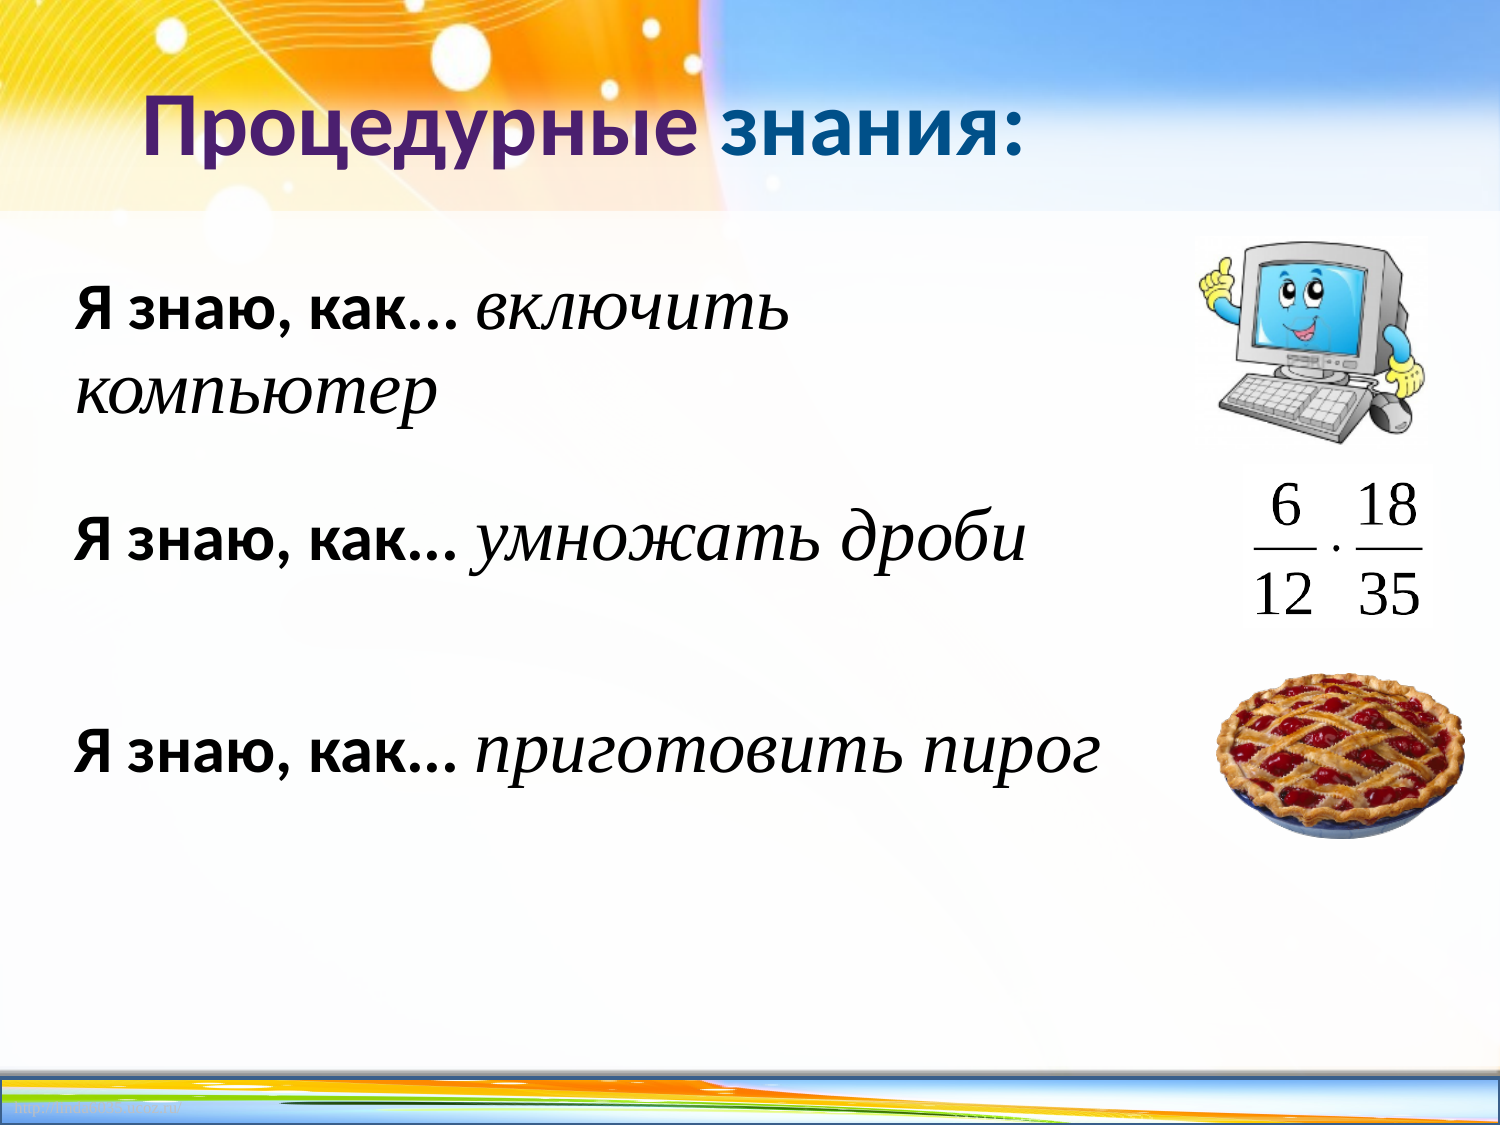

# Процедурные знания:
Я знаю, как... включить компьютер
Я знаю, как... умножать дроби
Я знаю, как... приготовить пирог